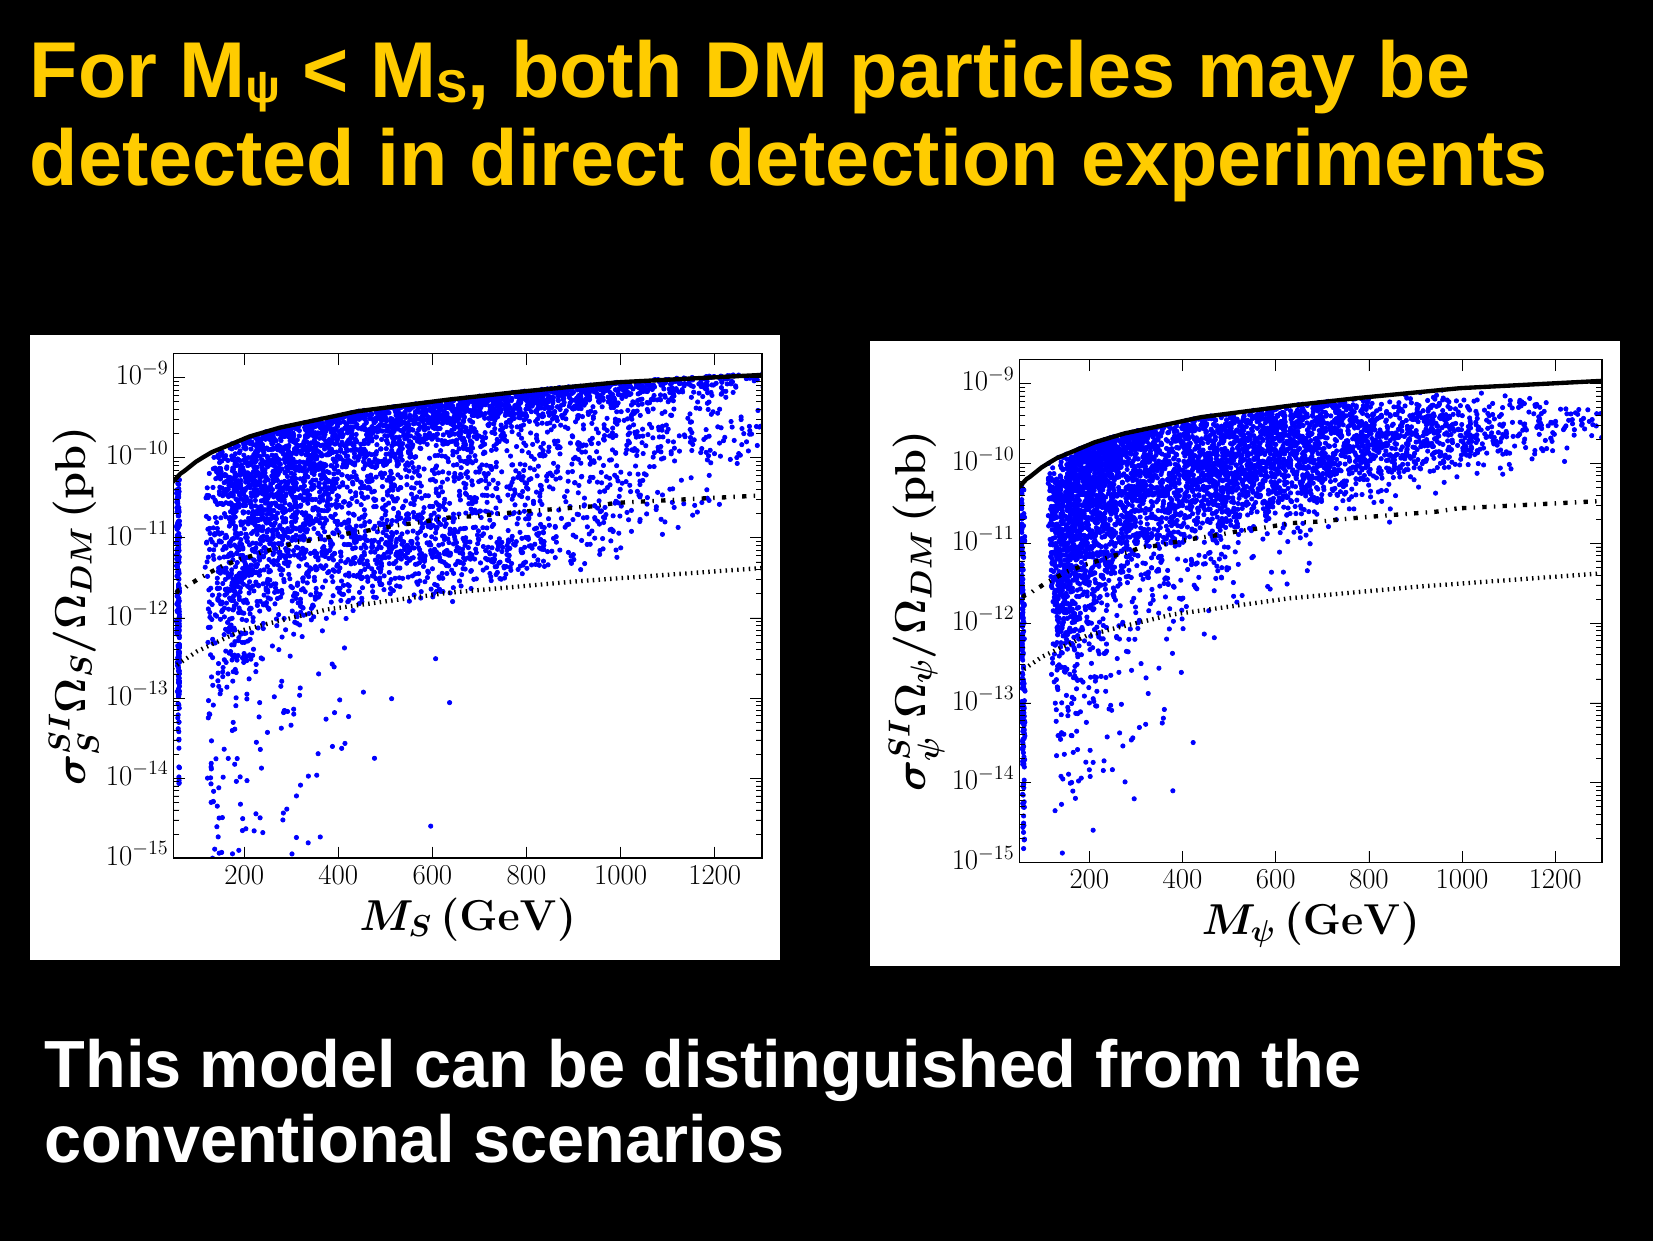

For Mψ < MS, both DM particles may be detected in direct detection experiments
This model can be distinguished from the conventional scenarios